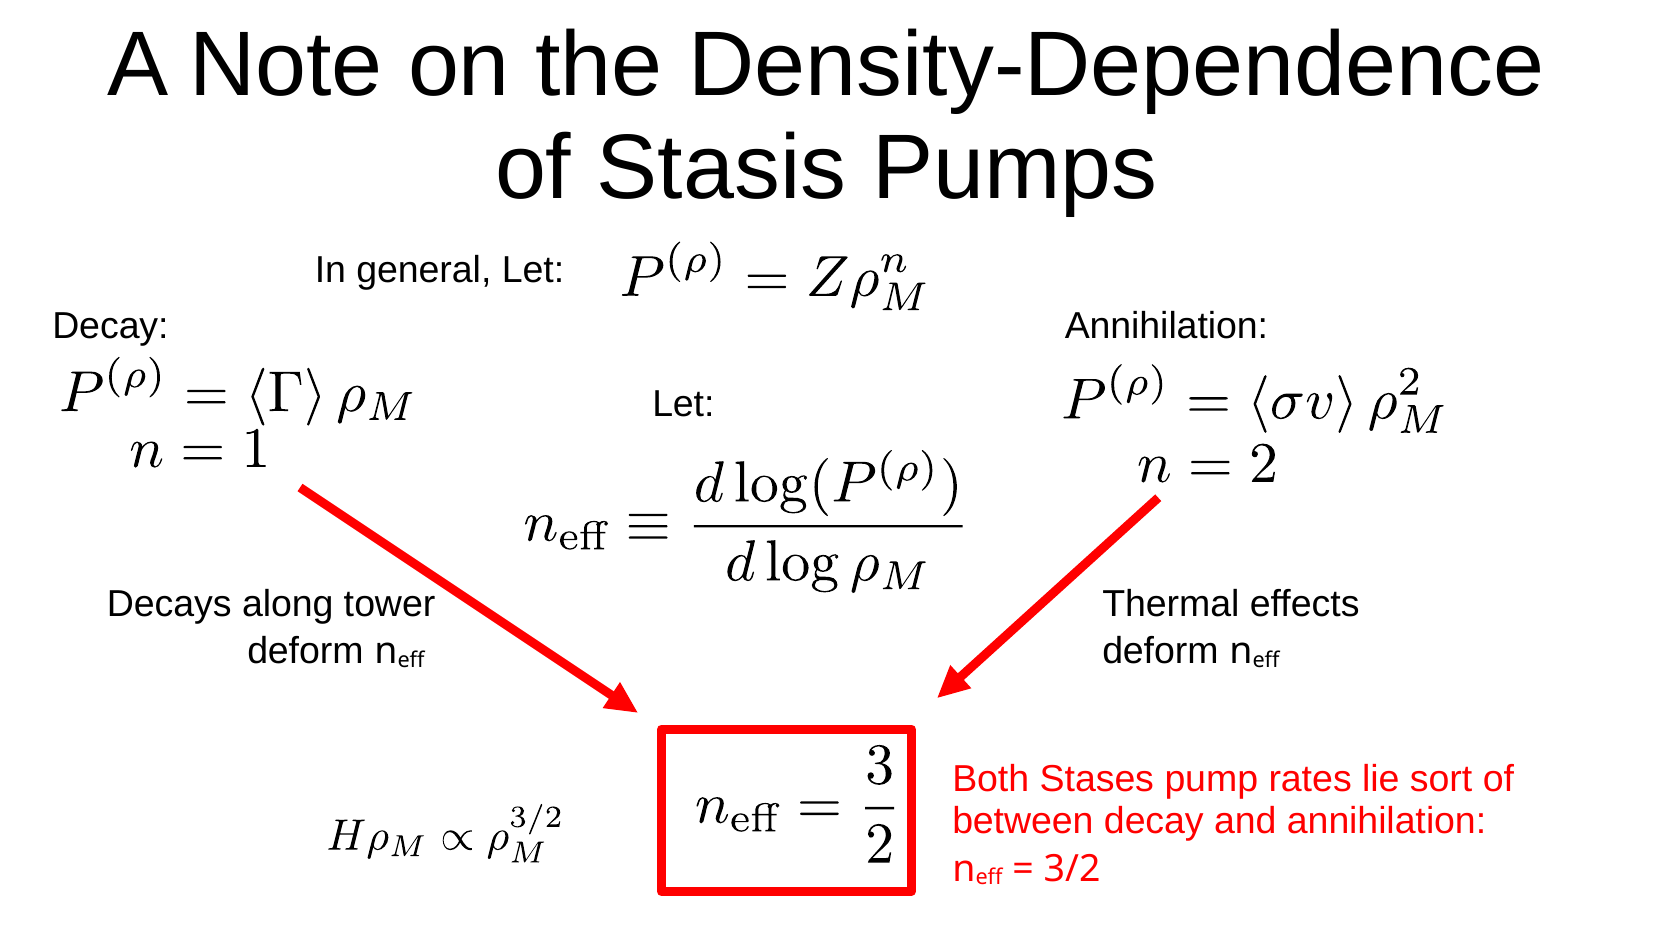

# A Note on the Density-Dependence of Stasis Pumps
In general, Let:
Decay:
Annihilation:
Let:
Decays along tower deform neff
Thermal effects deform neff
Both Stases pump rates lie sort of between decay and annihilation:
neff = 3/2